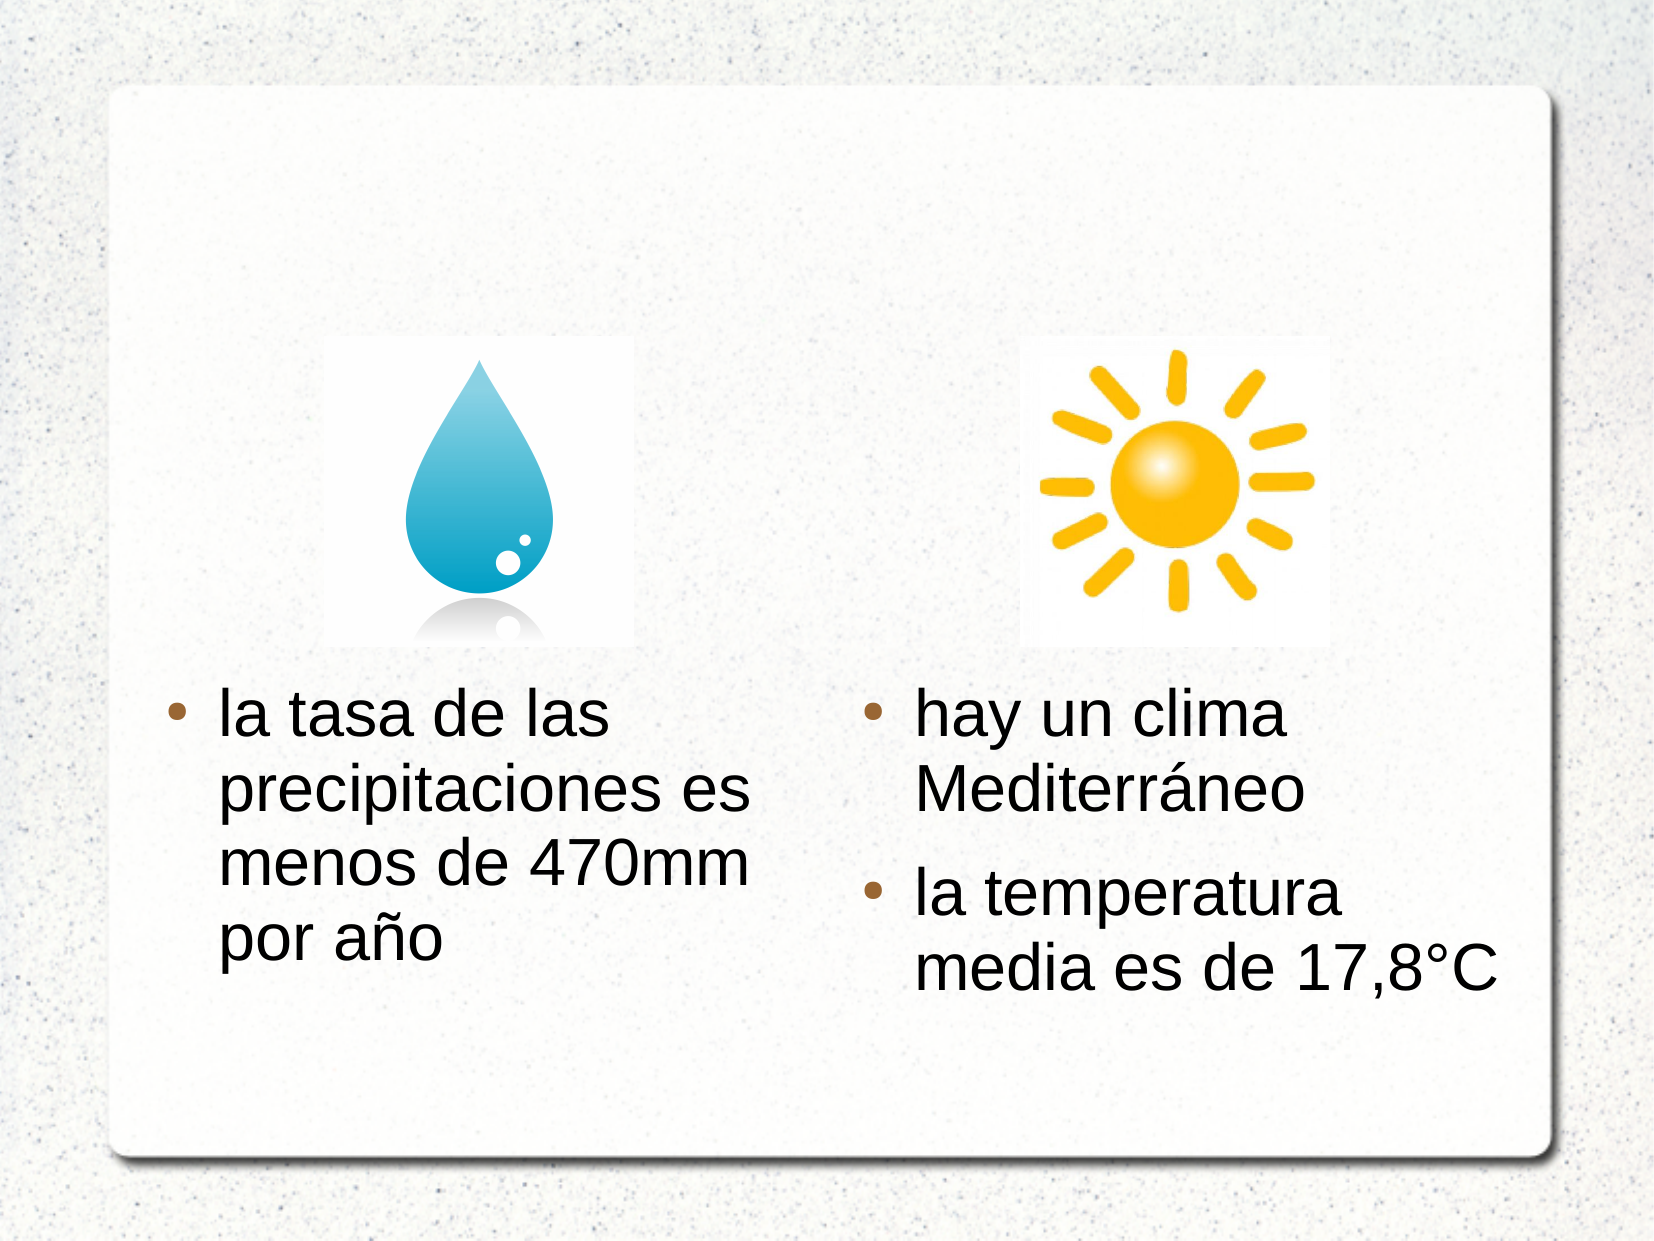

#
la tasa de las precipitaciones es menos de 470mm por año
hay un clima Mediterráneo
la temperatura media es de 17,8°C